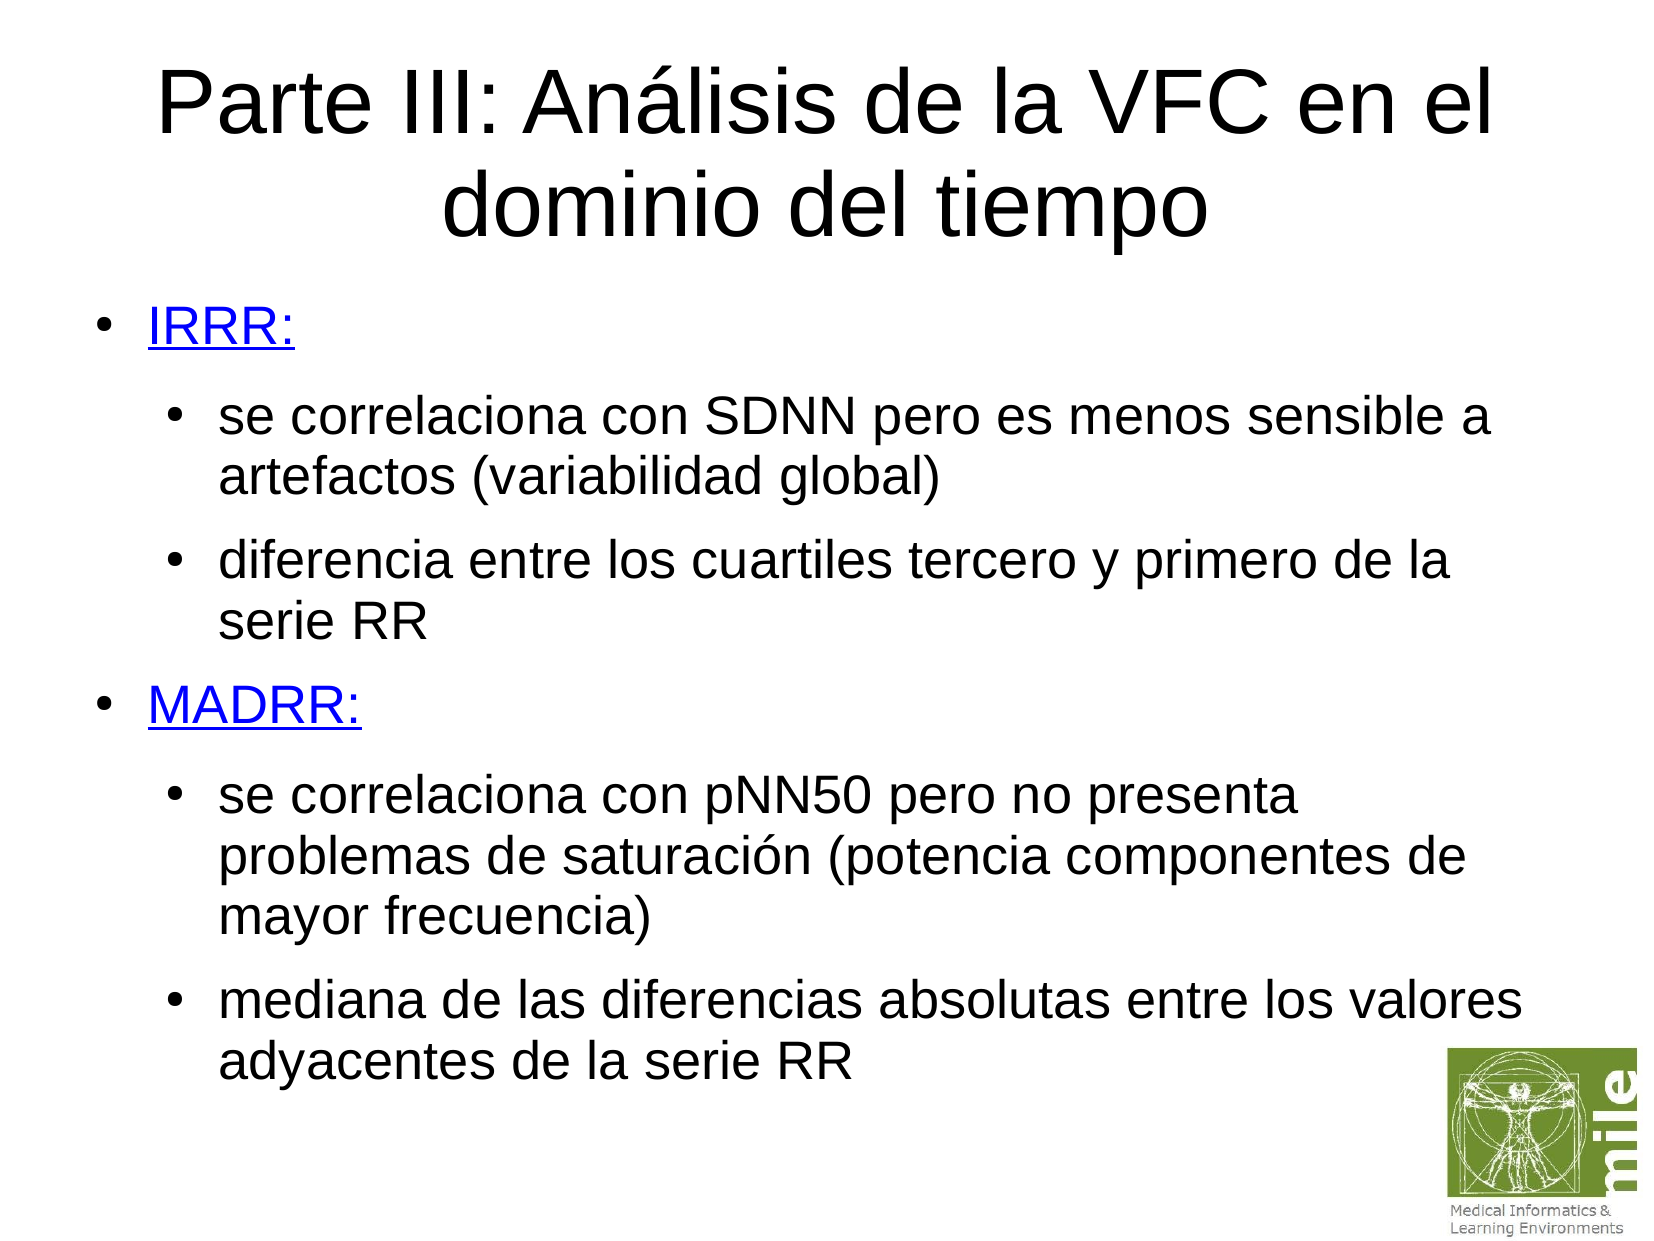

# Parte III: Análisis de la VFC en el dominio del tiempo
IRRR:
se correlaciona con SDNN pero es menos sensible a artefactos (variabilidad global)
diferencia entre los cuartiles tercero y primero de la serie RR
MADRR:
se correlaciona con pNN50 pero no presenta problemas de saturación (potencia componentes de mayor frecuencia)
mediana de las diferencias absolutas entre los valores adyacentes de la serie RR